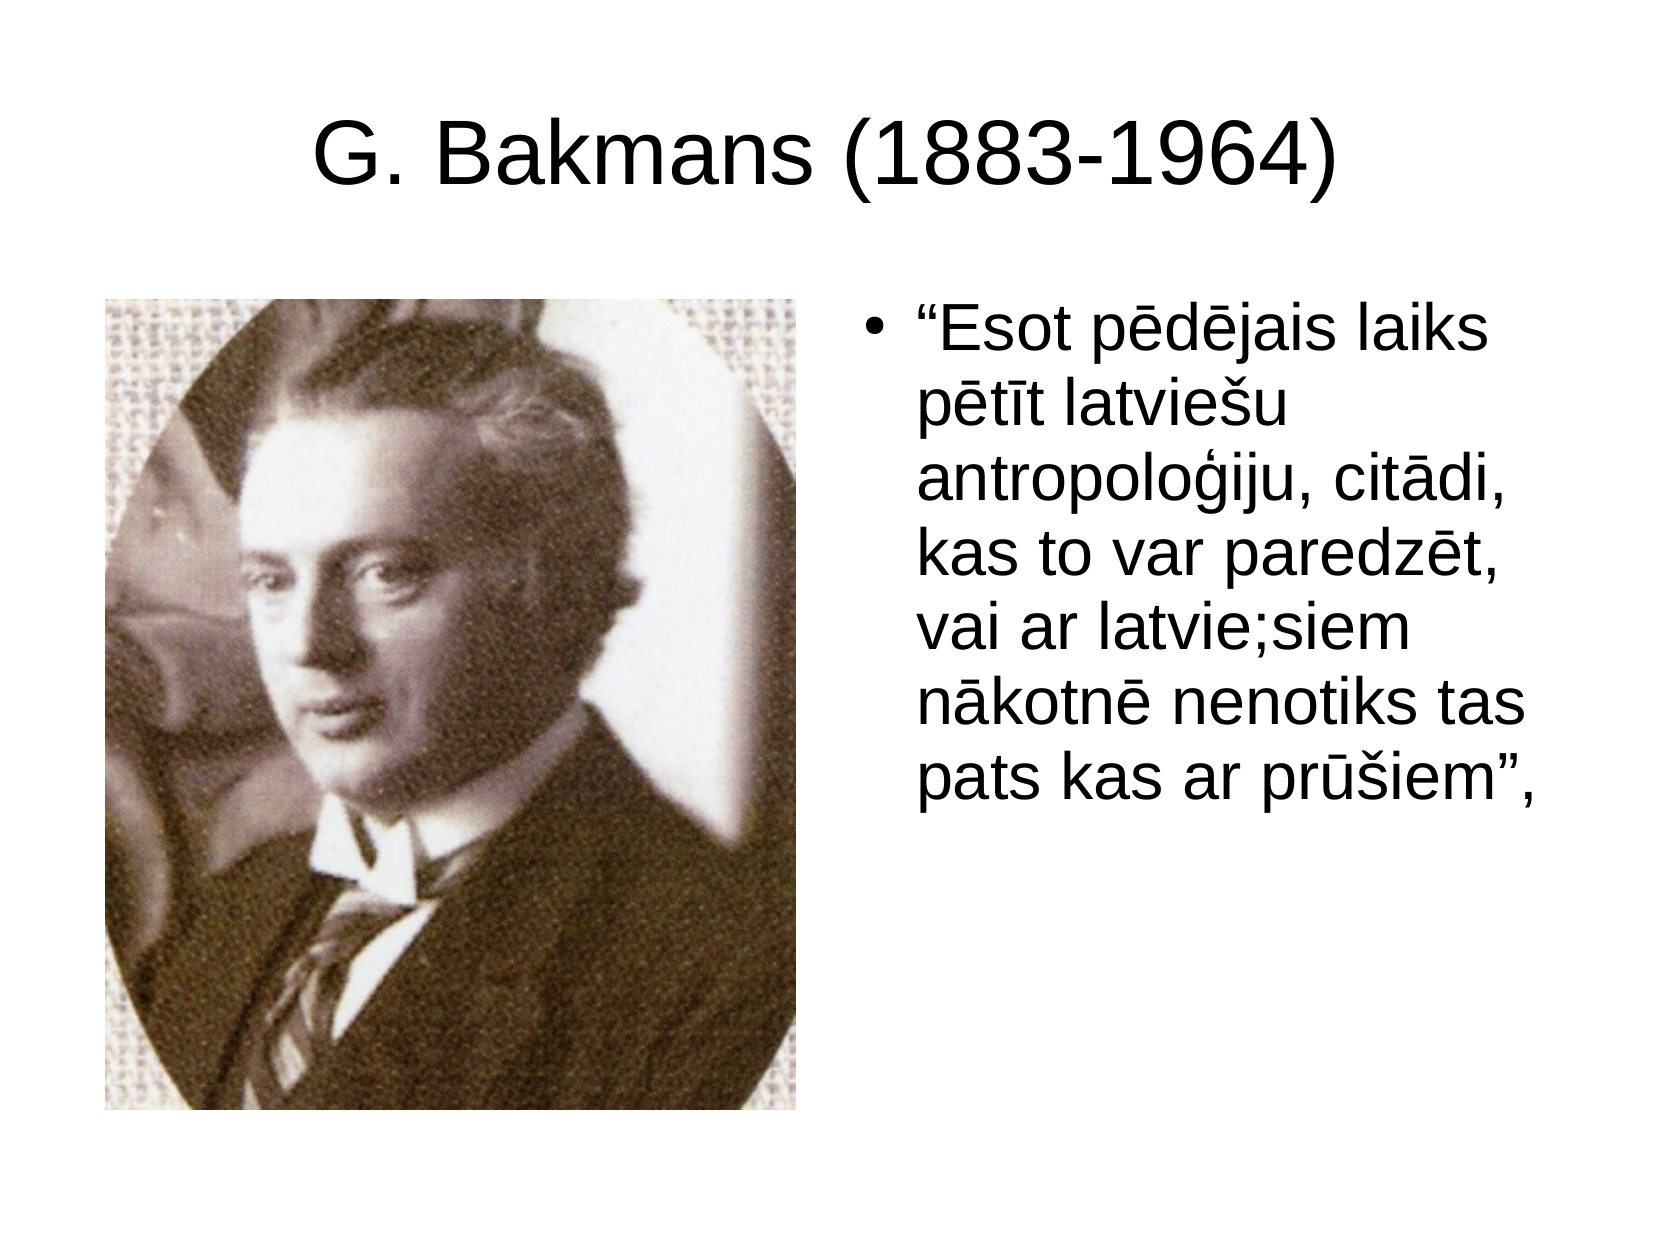

# G. Bakmans (1883-1964)
“Esot pēdējais laiks pētīt latviešu antropoloģiju, citādi, kas to var paredzēt, vai ar latvie;siem nākotnē nenotiks tas pats kas ar prūšiem”,